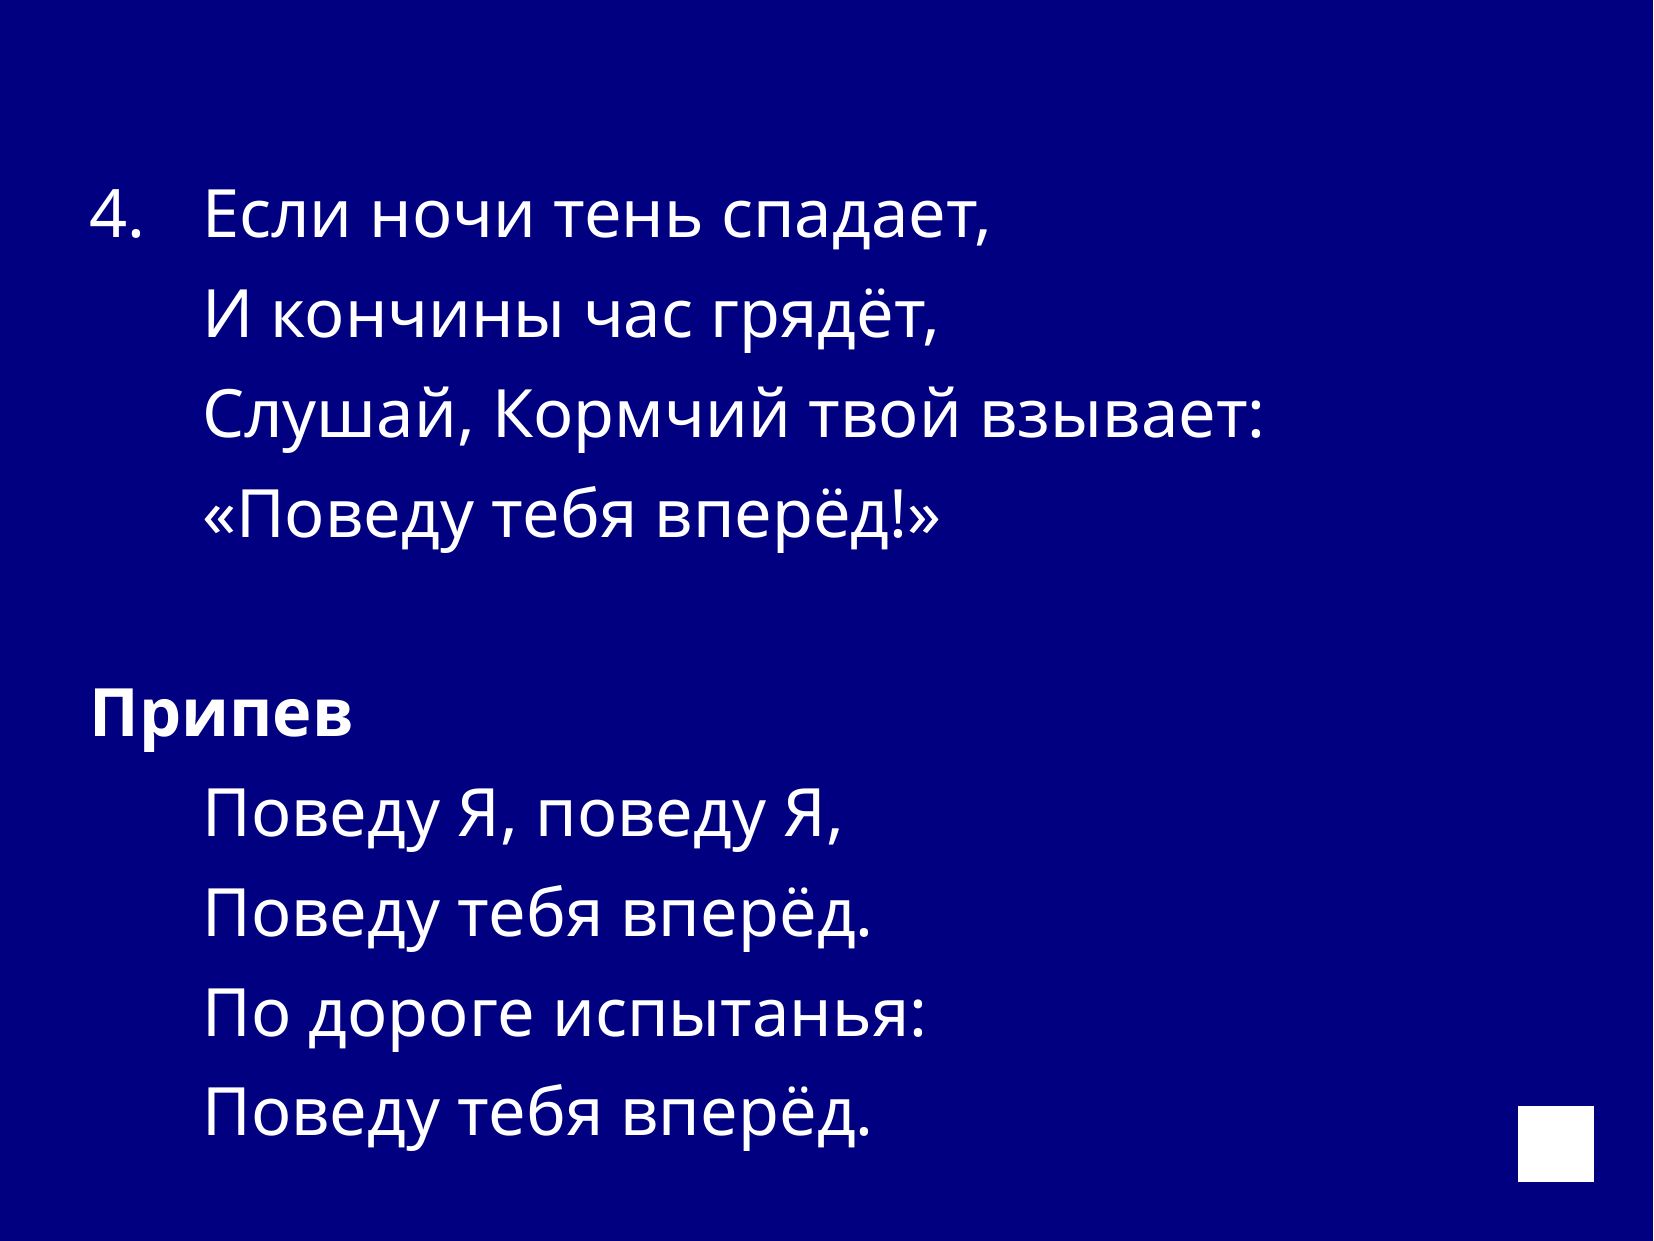

4.	Если ночи тень спадает,
	И кончины час грядёт,
	Слушай, Кормчий твой взывает:
	«Поведу тебя вперёд!»
Припев
	Поведу Я, поведу Я,
	Поведу тебя вперёд.
	По дороге испытанья:
	Поведу тебя вперёд.